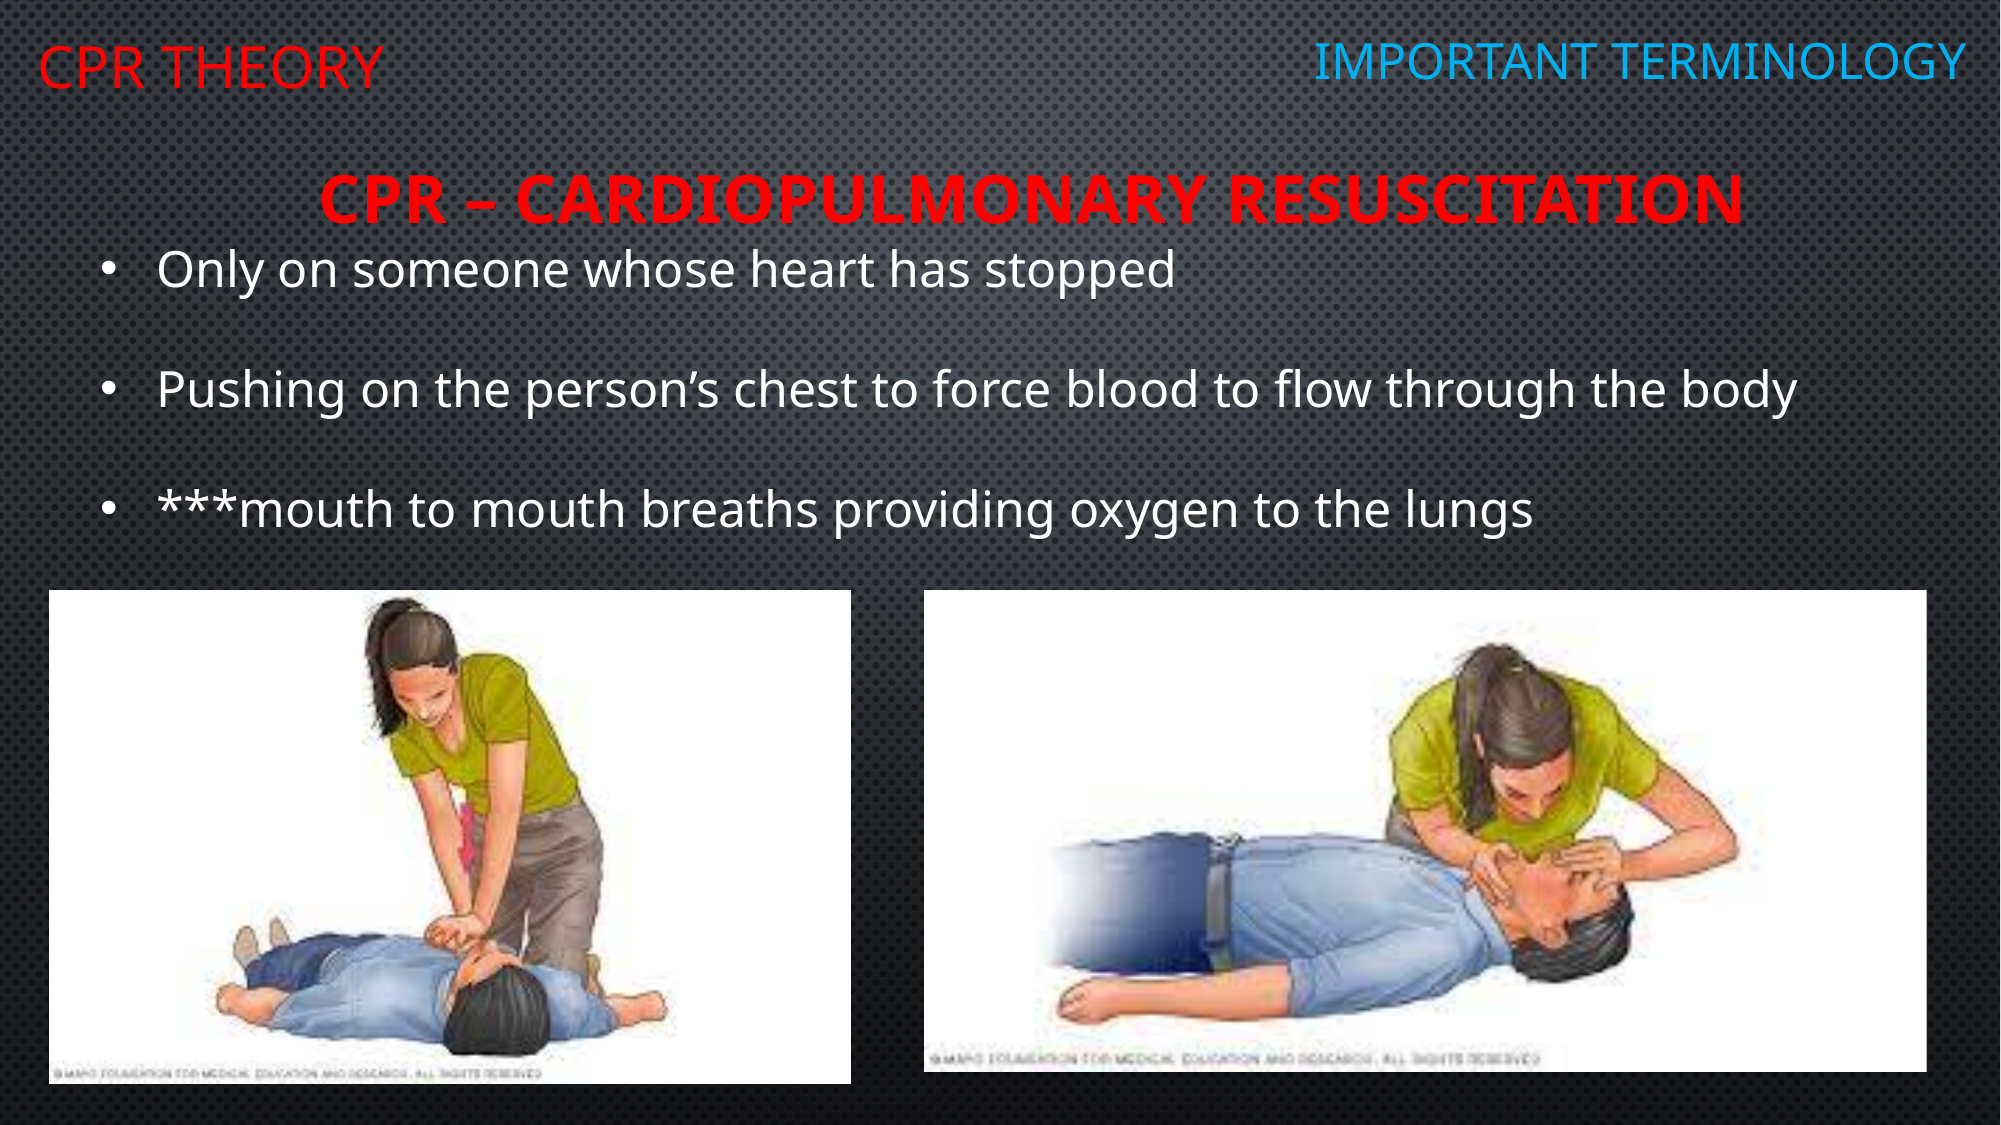

IMPORTANT TERMINOLOGY
CPR Theory
CPR – CARDIOPULMONARY RESUSCITATION
Only on someone whose heart has stopped
Pushing on the person’s chest to force blood to flow through the body
***mouth to mouth breaths providing oxygen to the lungs